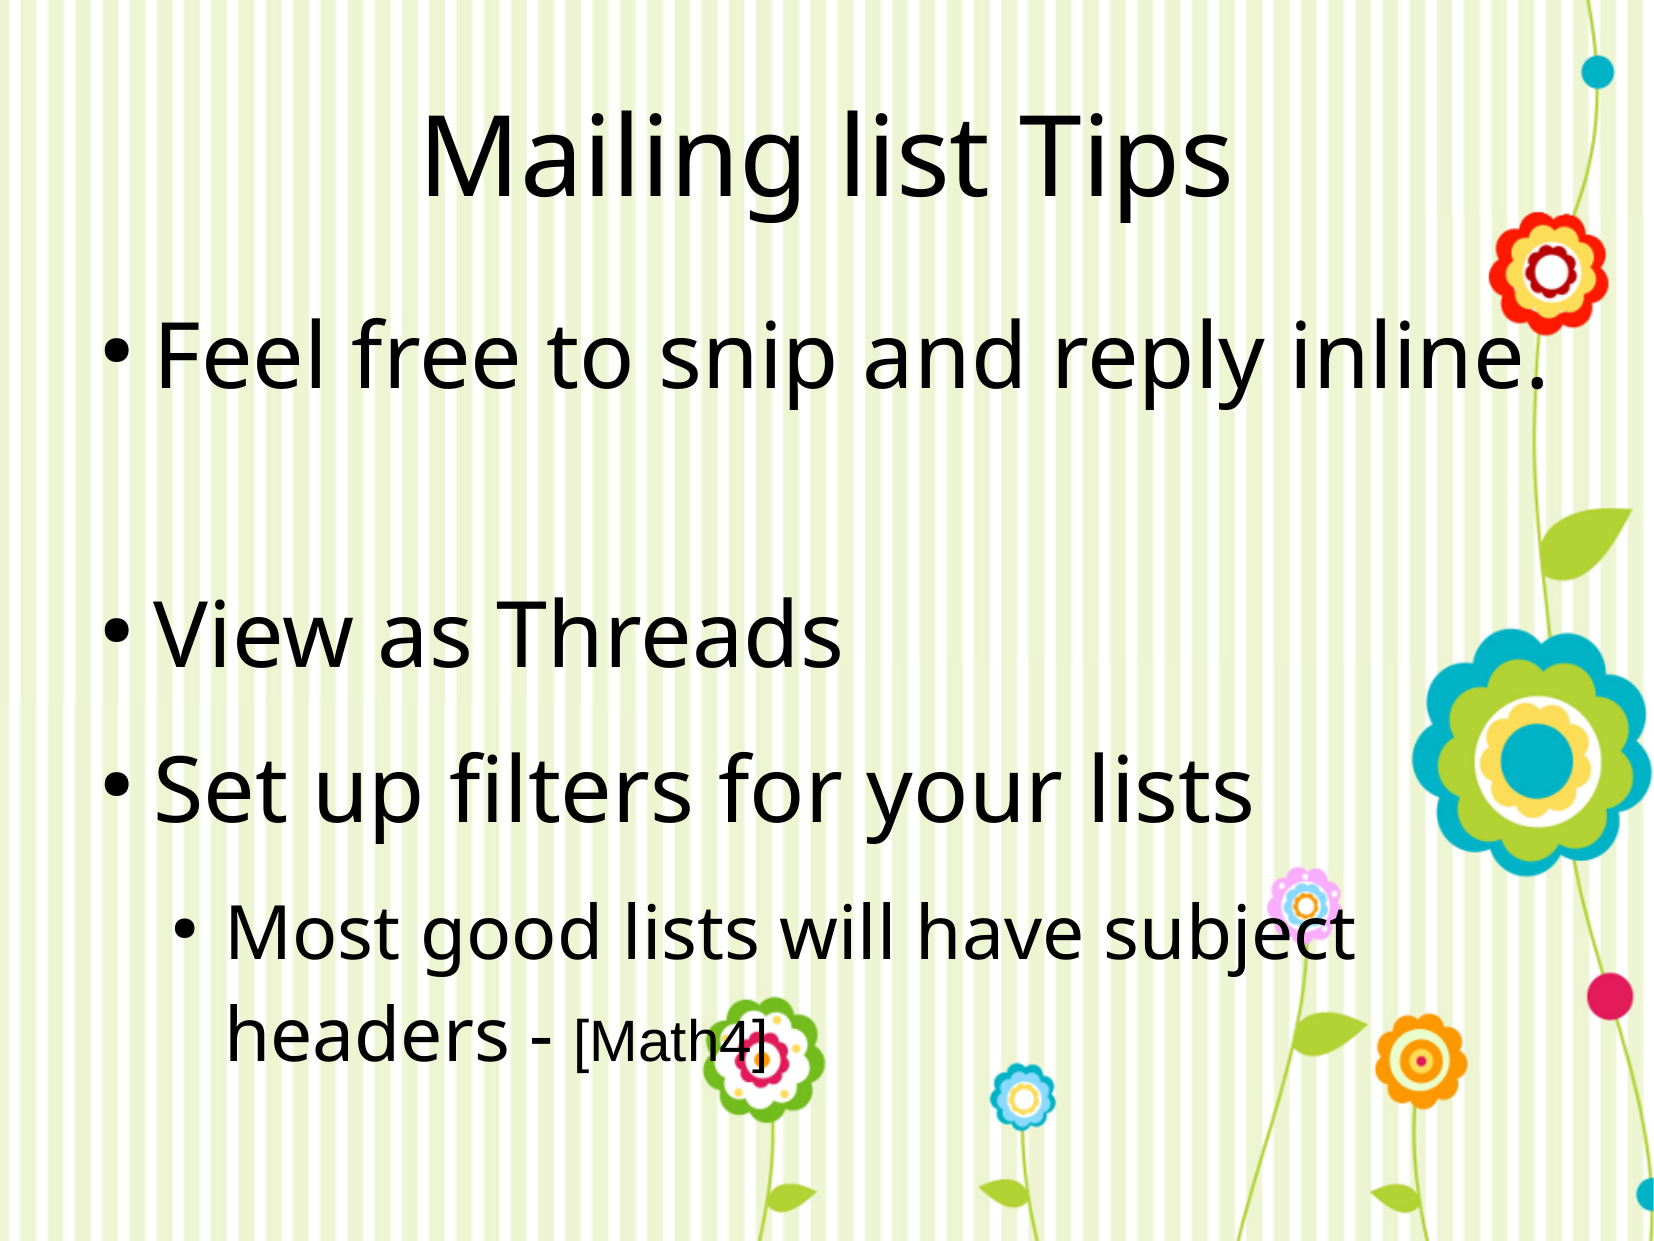

# Mailing list Tips
Feel free to snip and reply inline.
View as Threads
Set up filters for your lists
Most good lists will have subject
headers - [Math4]